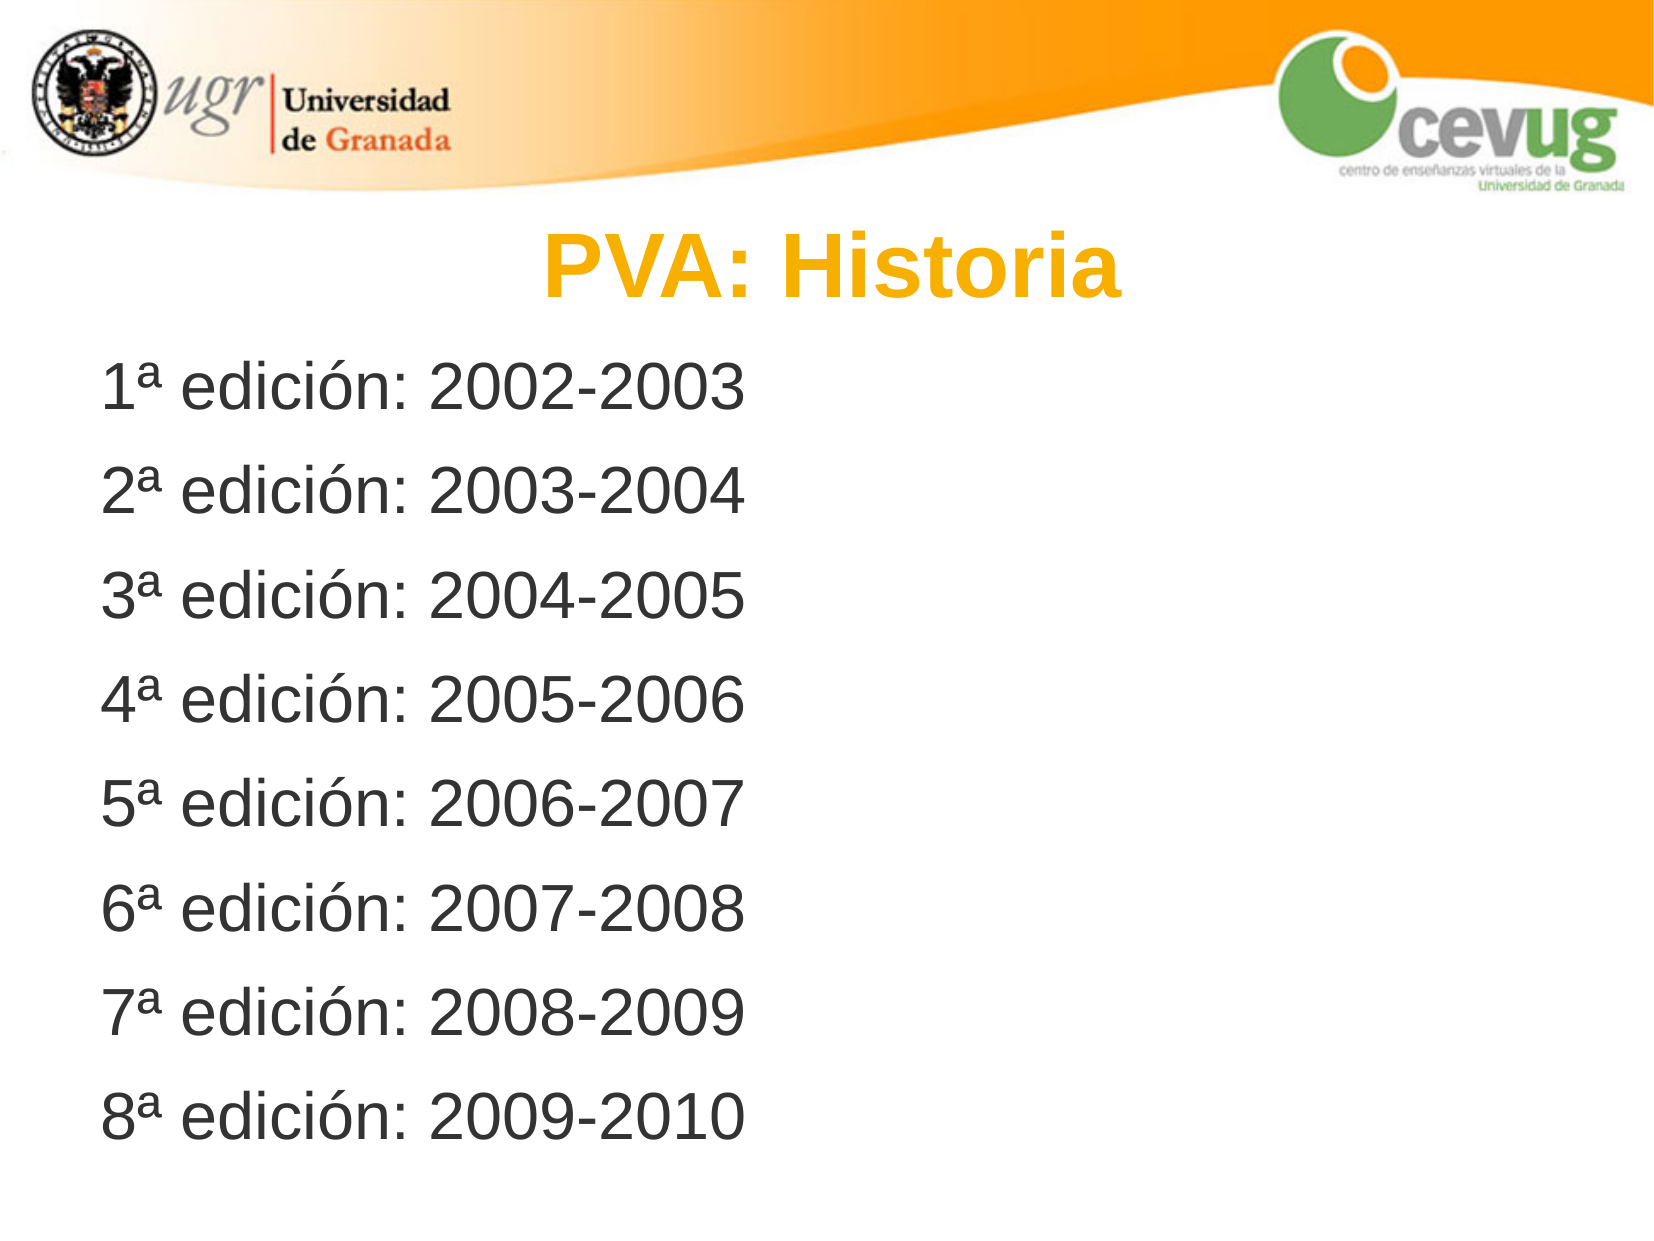

# PVA: Historia
1ª edición: 2002-2003
2ª edición: 2003-2004
3ª edición: 2004-2005
4ª edición: 2005-2006
5ª edición: 2006-2007
6ª edición: 2007-2008
7ª edición: 2008-2009
8ª edición: 2009-2010